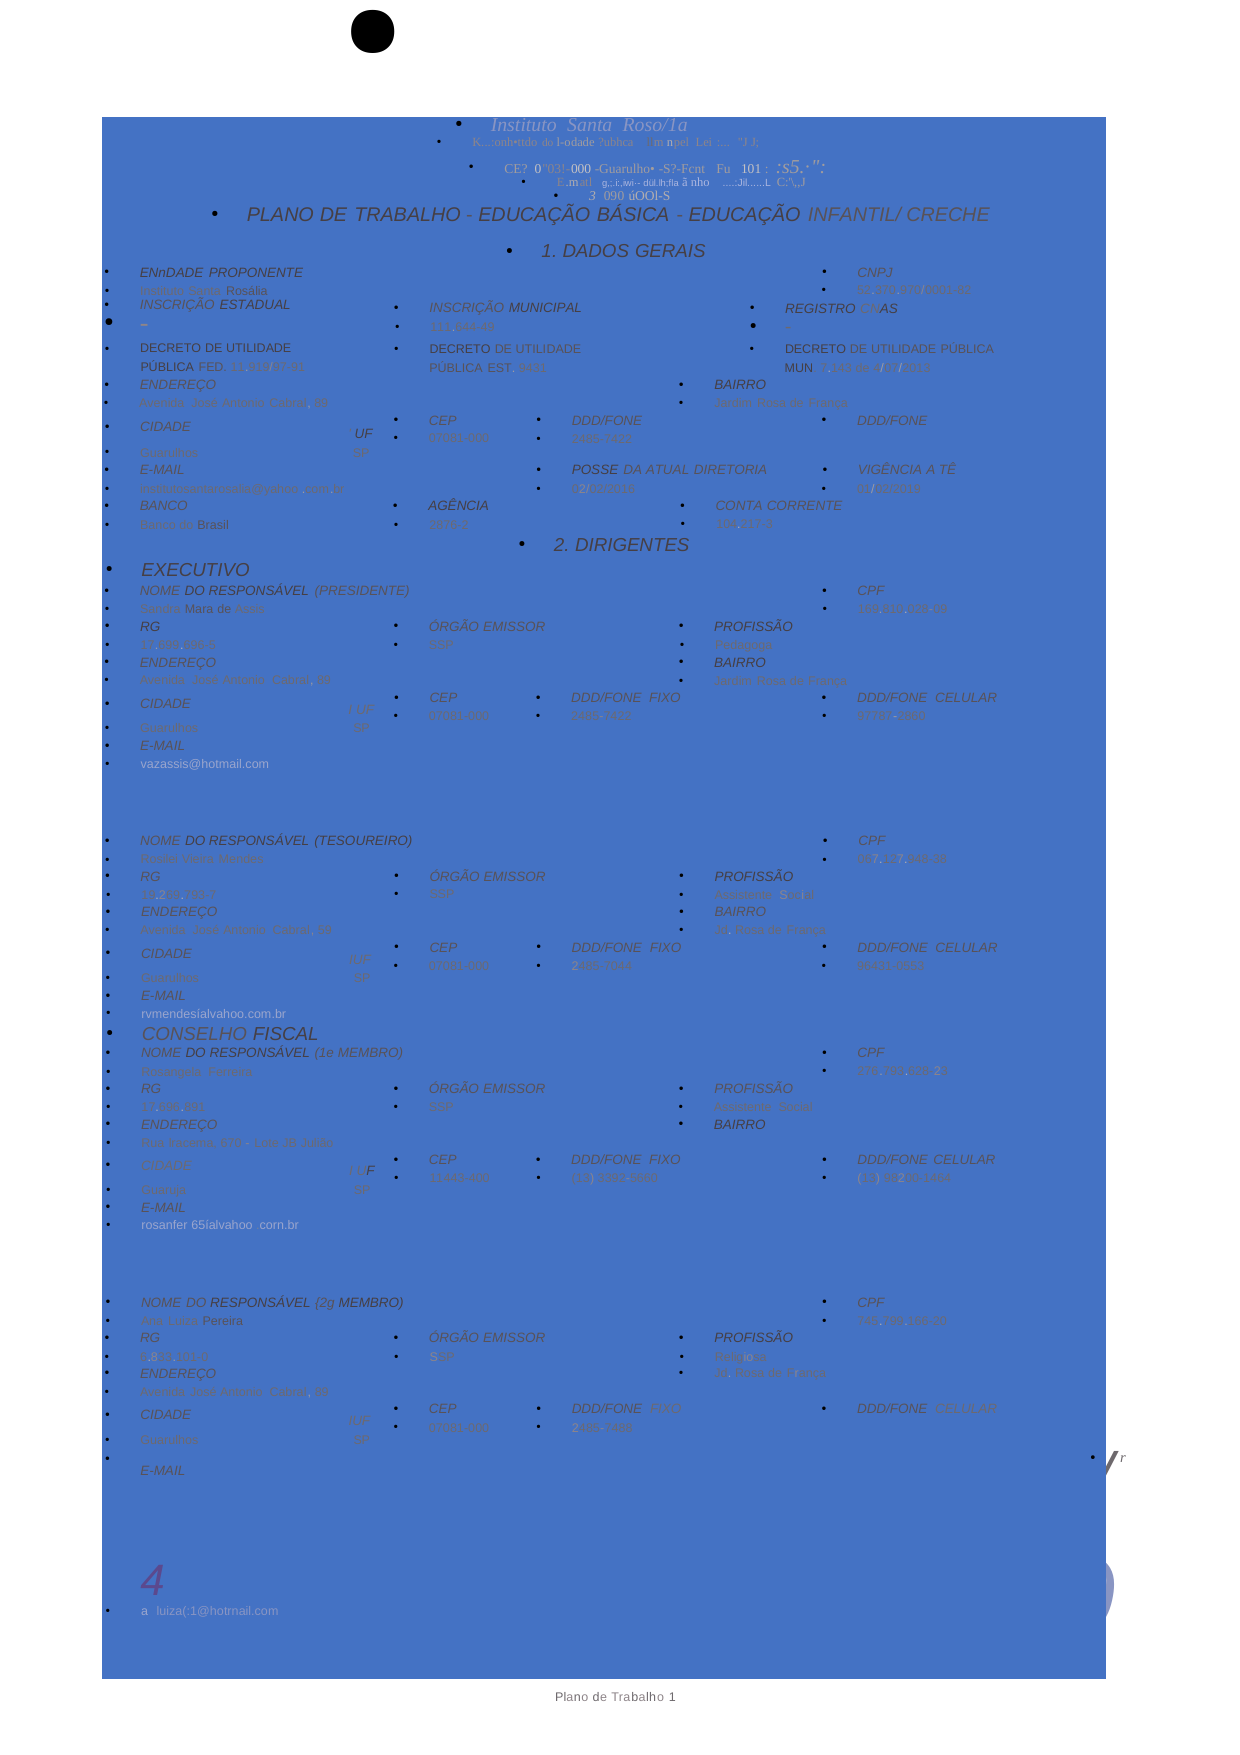

| Instituto Santa Roso/1a -·...-..\_...,. E: nd A\ Jt\se :.\zuOmo Cabral S9 -Jd Rosa dt' Fru:ç K...:onh•ttdo do l-odade ?ubhca llm npel Lei :... "J J; CE? 0"03!-000 -Guarulho• -S?-Fcnt Fu 101 : :s5.·": E.matl g,;.i:,iwi·- dül.lh;fla ã nho ....:Jil......L C:'\,,J 3 090 úOOl-S | | | | | | |
| --- | --- | --- | --- | --- | --- | --- |
| PLANO DE TRABALHO - EDUCAÇÃO BÁSICA - EDUCAÇÃO INFANTIL/ CRECHE 1. DADOS GERAIS | | | | | | |
| ENnDADE PROPONENTE Instituto Santa Rosália | | | | | CNPJ 52.370.970/0001-82 | |
| INSCRIÇÃO ESTADUAL - | INSCRIÇÃO MUNICIPAL 111.644-49 | | | REGISTRO CNAS - | | |
| DECRETO DE UTILIDADE PÚBLICA FED. 11.919/97-91 | DECRETO DE UTILIDADE PÚBLICA EST. 9431 | | | DECRETO DE UTILIDADE PÚBLICA MUN. 7.143 de 4/07/2013 | | |
| ENDEREÇO Avenida José Antonio Cabral, 89 | | | BAIRRO Jardim Rosa de França | | | |
| CIDADE ' UF Guarulhos SP | CEP 07081-000 | DDD/FONE 2485-7422 | | | DDD/FONE | |
| E-MAIL institutosantarosalia@yahoo .com.br | | POSSE DA ATUAL DIRETORIA 02/02/2016 | | | VIGÊNCIA A TÊ 01/02/2019 | |
| BANCO Banco do Brasil | AGÊNCIA 2876-2 | | CONTA CORRENTE 104.217-3 | | | |
| 2. DIRIGENTES EXECUTIVO | | | | | | |
| NOME DO RESPONSÁVEL (PRESIDENTE) Sandra Mara de Assis | | | | | CPF 169.810.028-09 | |
| RG 17.699.696-5 | ÓRGÃO EMISSOR SSP | | PROFISSÃO Pedagoga | | | |
| ENDEREÇO Avenida José Antonio Cabral, 89 | | | BAIRRO Jardim Rosa de França | | | |
| CIDADE I UF Guarulhos SP | CEP 07081-000 | DDD/FONE FIXO 2485-7422 | | | DDD/FONE CELULAR 97787-2860 | |
| E-MAIL vazassis@hotmail.com | | | | | | |
| | | | | | | |
| NOME DO RESPONSÁVEL (TESOUREIRO) Rosilei Vieira Mendes | | | | | CPF 067.127.948-38 | |
| RG 19.269.793-7 | ÓRGÃO EMISSOR SSP | | PROFISSÃO Assistente Social | | | |
| ENDEREÇO Avenida José Antonio Cabral, 59 | | | BAIRRO Jd. Rosa de França | | | |
| CIDADE IUF Guarulhos SP | CEP 07081-000 | DDD/FONE FIXO 2485-7044 | | | DDD/FONE CELULAR 96431-0553 | |
| E-MAIL rvmendesíalvahoo.com.br | | | | | | |
| CONSELHO FISCAL | | | | | | |
| NOME DO RESPONSÁVEL (1e MEMBRO) Rosangela Ferreira | | | | | CPF 276.793.628-23 | |
| RG 17.696.891 | ÓRGÃO EMISSOR SSP | | PROFISSÃO Assistente Social | | | |
| ENDEREÇO Rua lracema, 670 - Lote JB Julião | | | BAIRRO | | | |
| CIDADE I UF Guaruja SP | CEP 11443-400 | DDD/FONE FIXO (13) 3392-5660 | | | DDD/FONE CELULAR (13) 98200-1464 | |
| E-MAIL rosanfer 65íalvahoo .corn.br | | | | | | |
| | | | | | | |
| NOME DO RESPONSÁVEL {2g MEMBRO) Ana Luiza Pereira | | | | | CPF 745.799.166-20 | |
| RG 6.833.101-0 | ÓRGÃO EMISSOR SSP | | PROFISSÃO Religiosa | | | |
| ENDEREÇO Avenida José Antonio Cabral, 89 | | | Jd. Rosa de França | | | |
| CIDADE IUF Guarulhos SP | CEP 07081-000 | DDD/FONE FIXO 2485-7488 | | | DDD/FONE CELULAR | |
| E-MAIL 4 a luiza(:1@hotrnail.com | | | | | | r |
| | | | | | | |
/)
BAIRRO
Plano de Trabalho